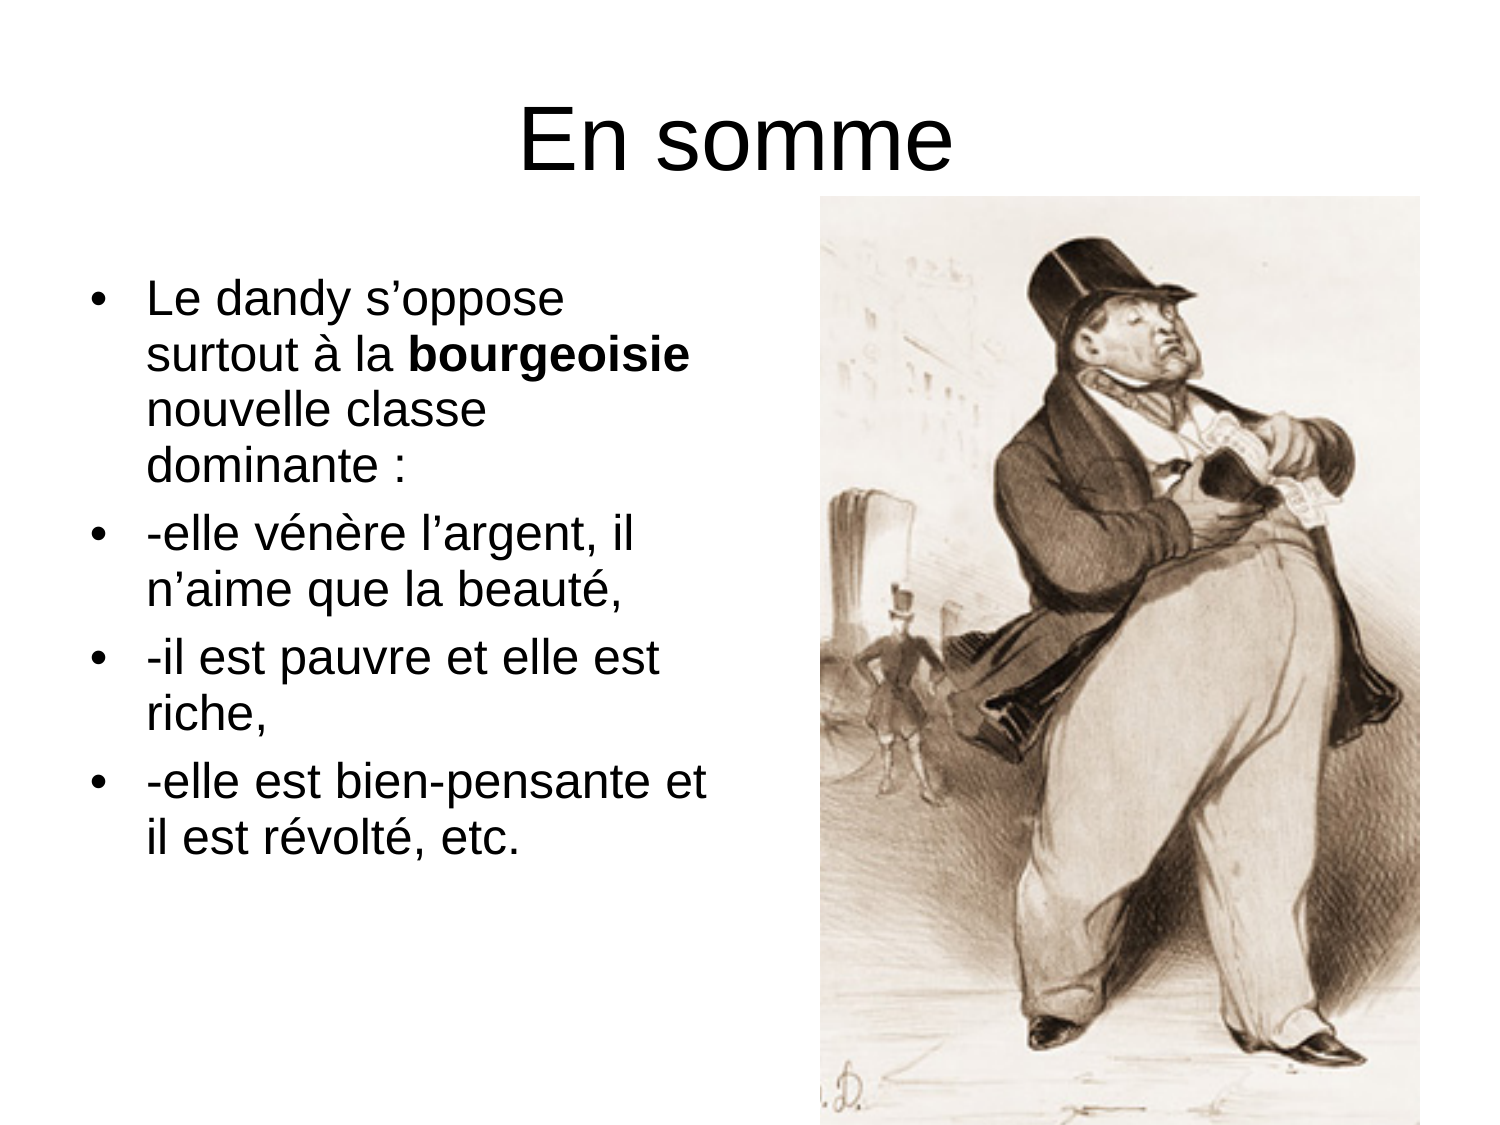

# En somme
Le dandy s’oppose surtout à la bourgeoisie nouvelle classe dominante :
-elle vénère l’argent, il n’aime que la beauté,
-il est pauvre et elle est riche,
-elle est bien-pensante et il est révolté, etc.